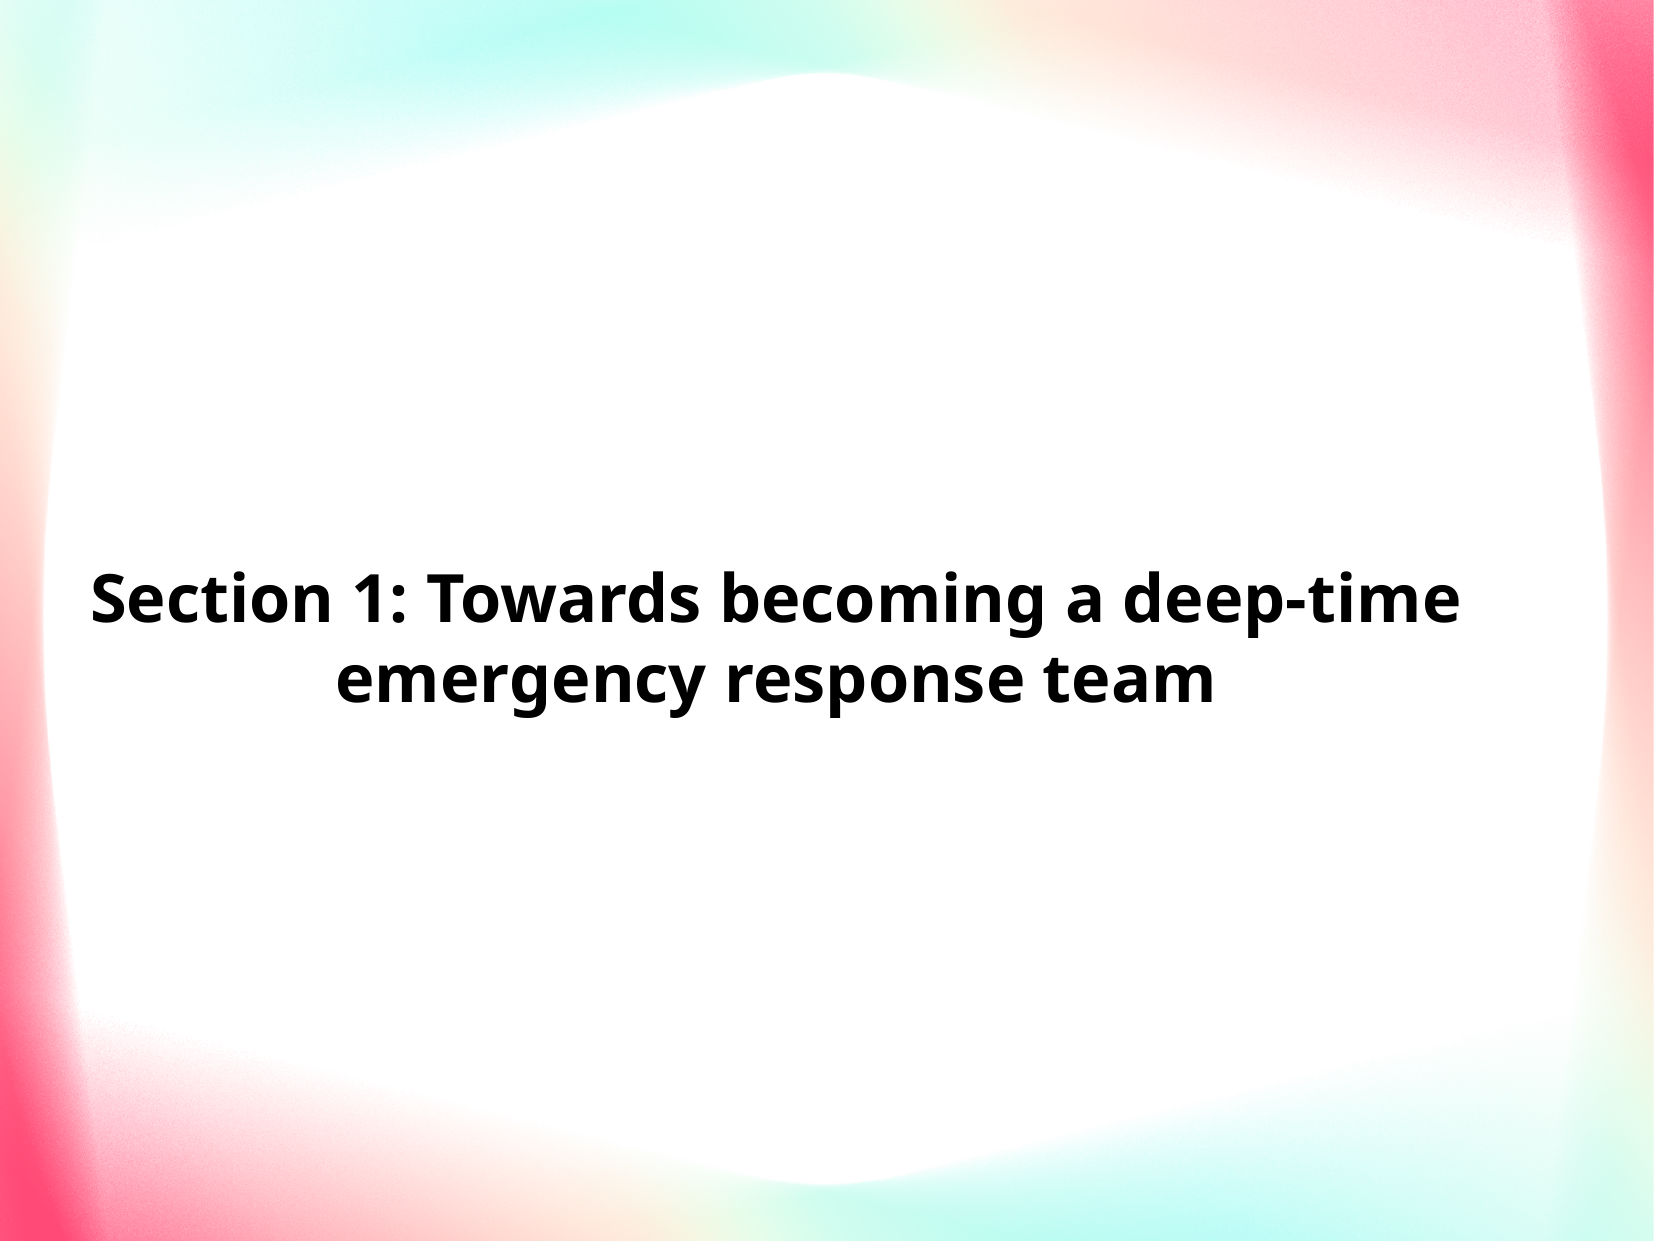

# Section 1: Towards becoming a deep-time emergency response team